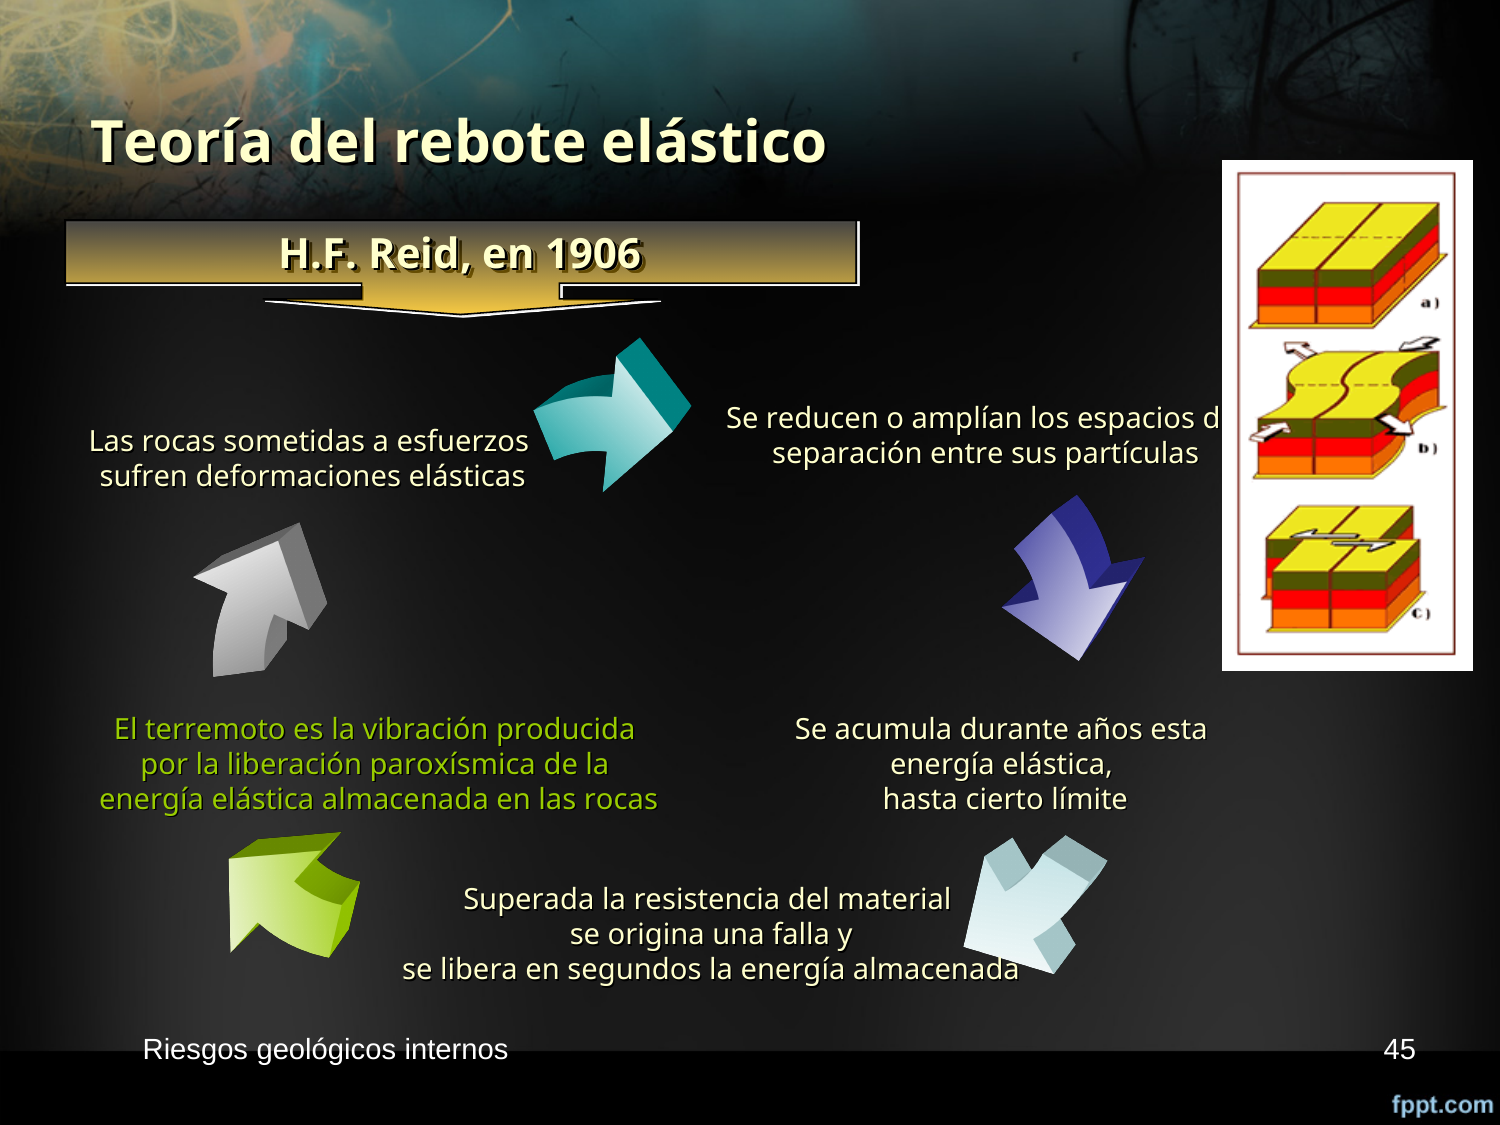

# Teoría del rebote elástico
H.F. Reid, en 1906
Se reducen o amplían los espacios de
 separación entre sus partículas
Las rocas sometidas a esfuerzos
sufren deformaciones elásticas
El terremoto es la vibración producida
por la liberación paroxísmica de la
energía elástica almacenada en las rocas
Se acumula durante años esta
energía elástica,
hasta cierto límite
Superada la resistencia del material
 se origina una falla y
 se libera en segundos la energía almacenada
Riesgos geológicos internos